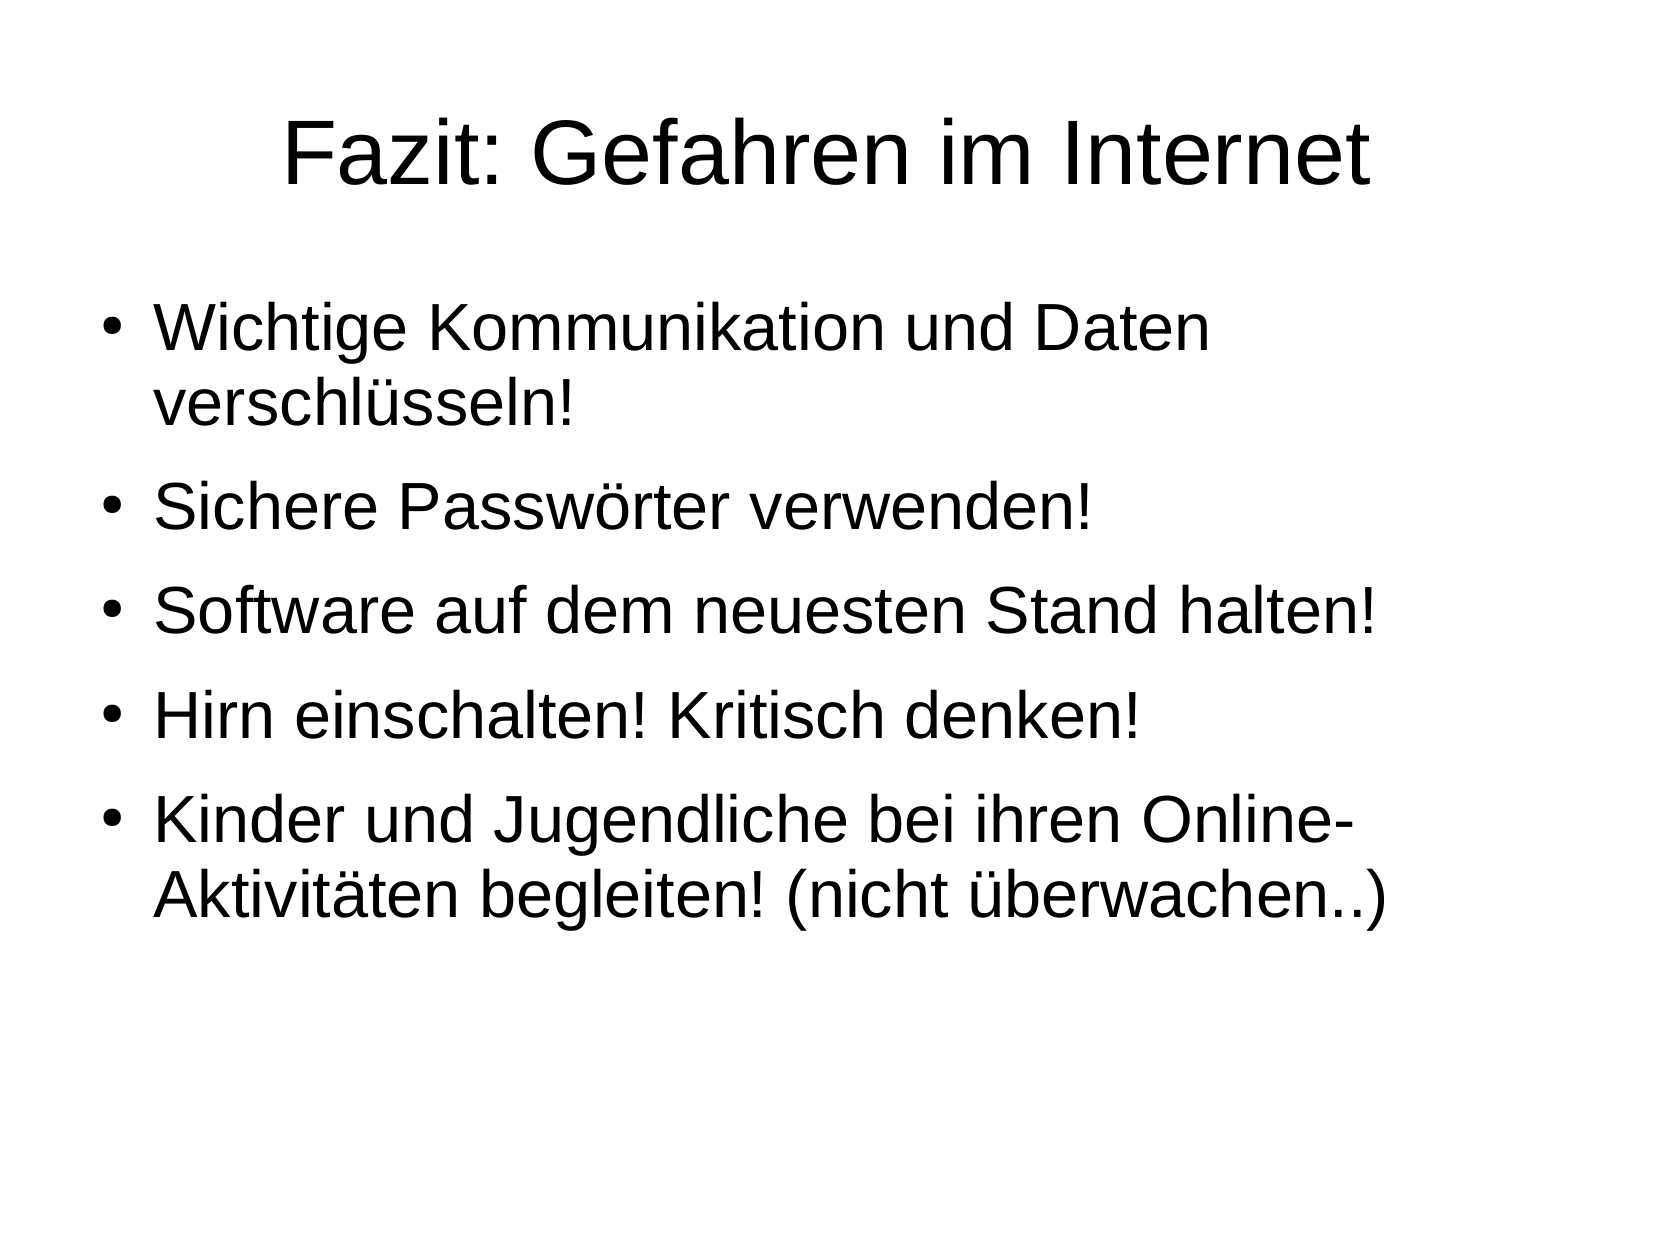

# Fazit: Gefahren im Internet
Wichtige Kommunikation und Daten verschlüsseln!
Sichere Passwörter verwenden!
Software auf dem neuesten Stand halten!
Hirn einschalten! Kritisch denken!
Kinder und Jugendliche bei ihren Online-Aktivitäten begleiten! (nicht überwachen..)